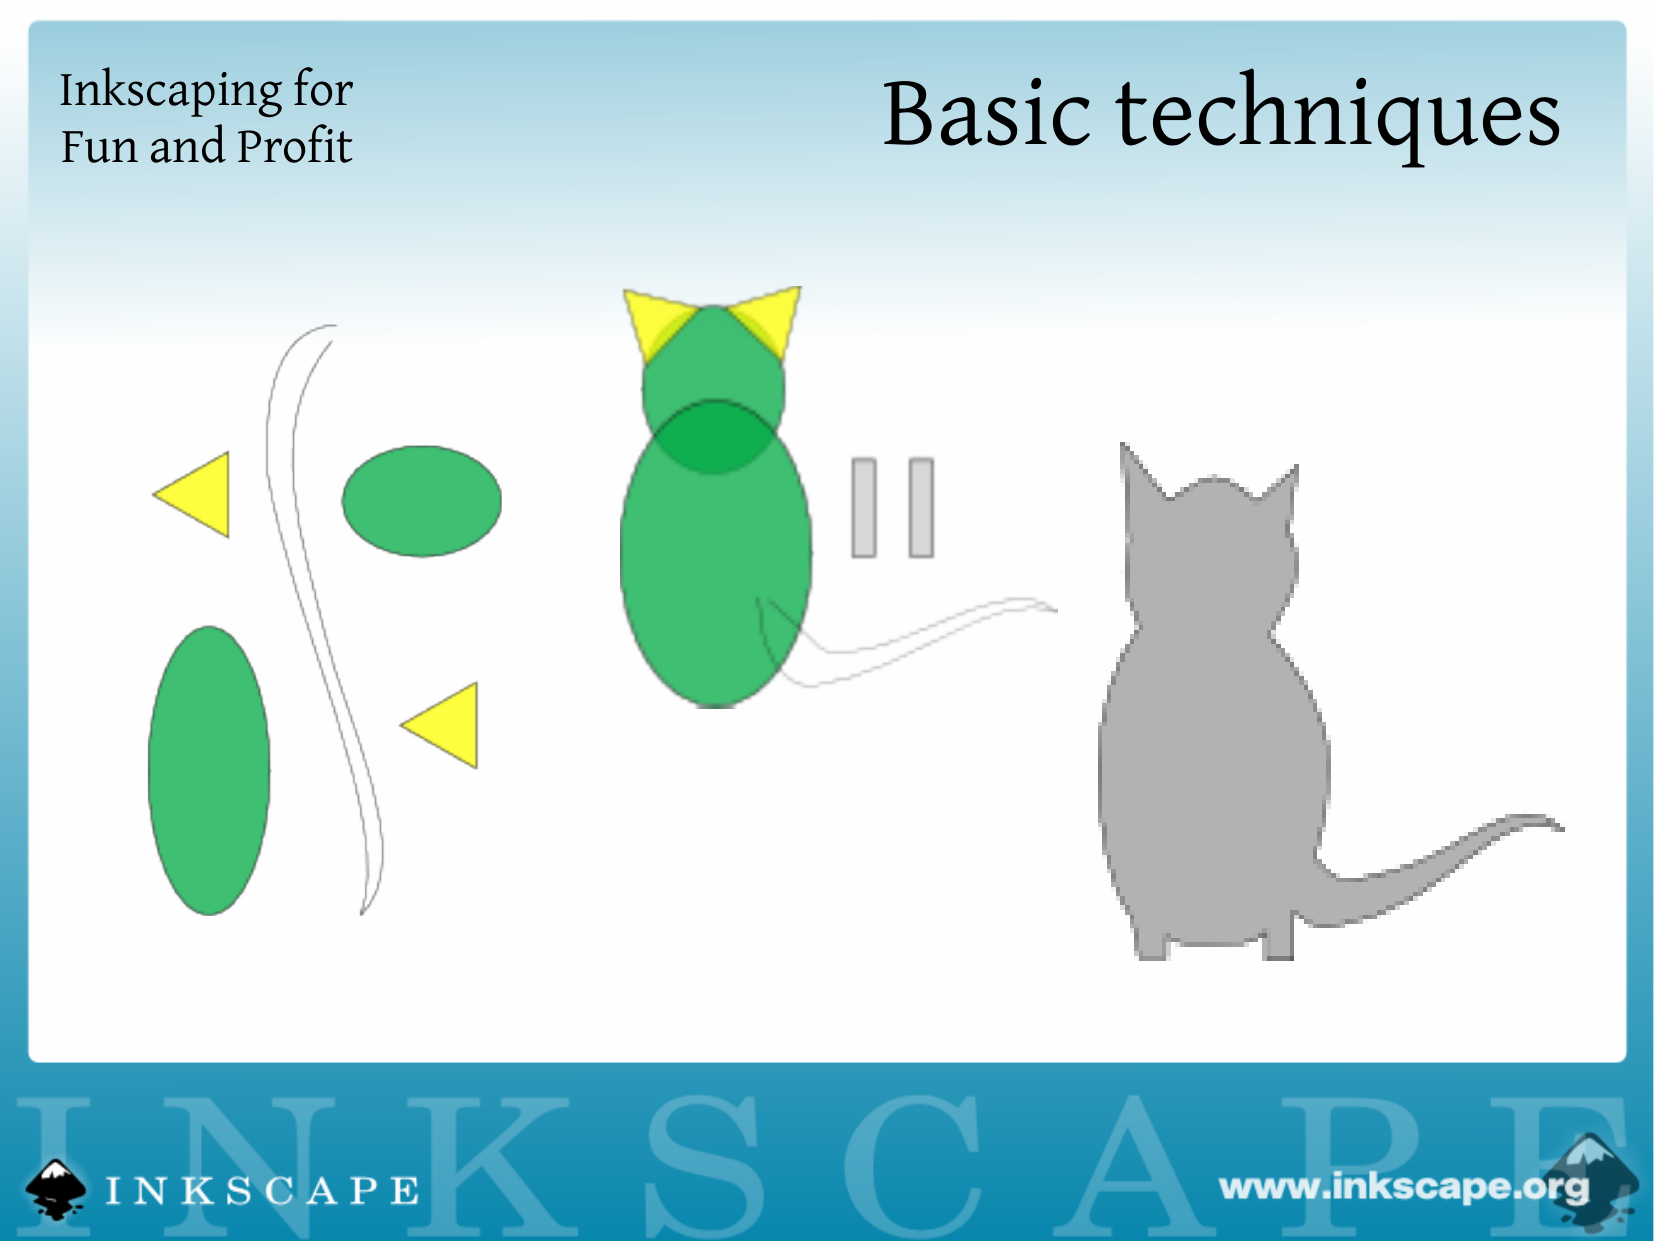

# Basic techniques
Inkscaping for
Fun and Profit